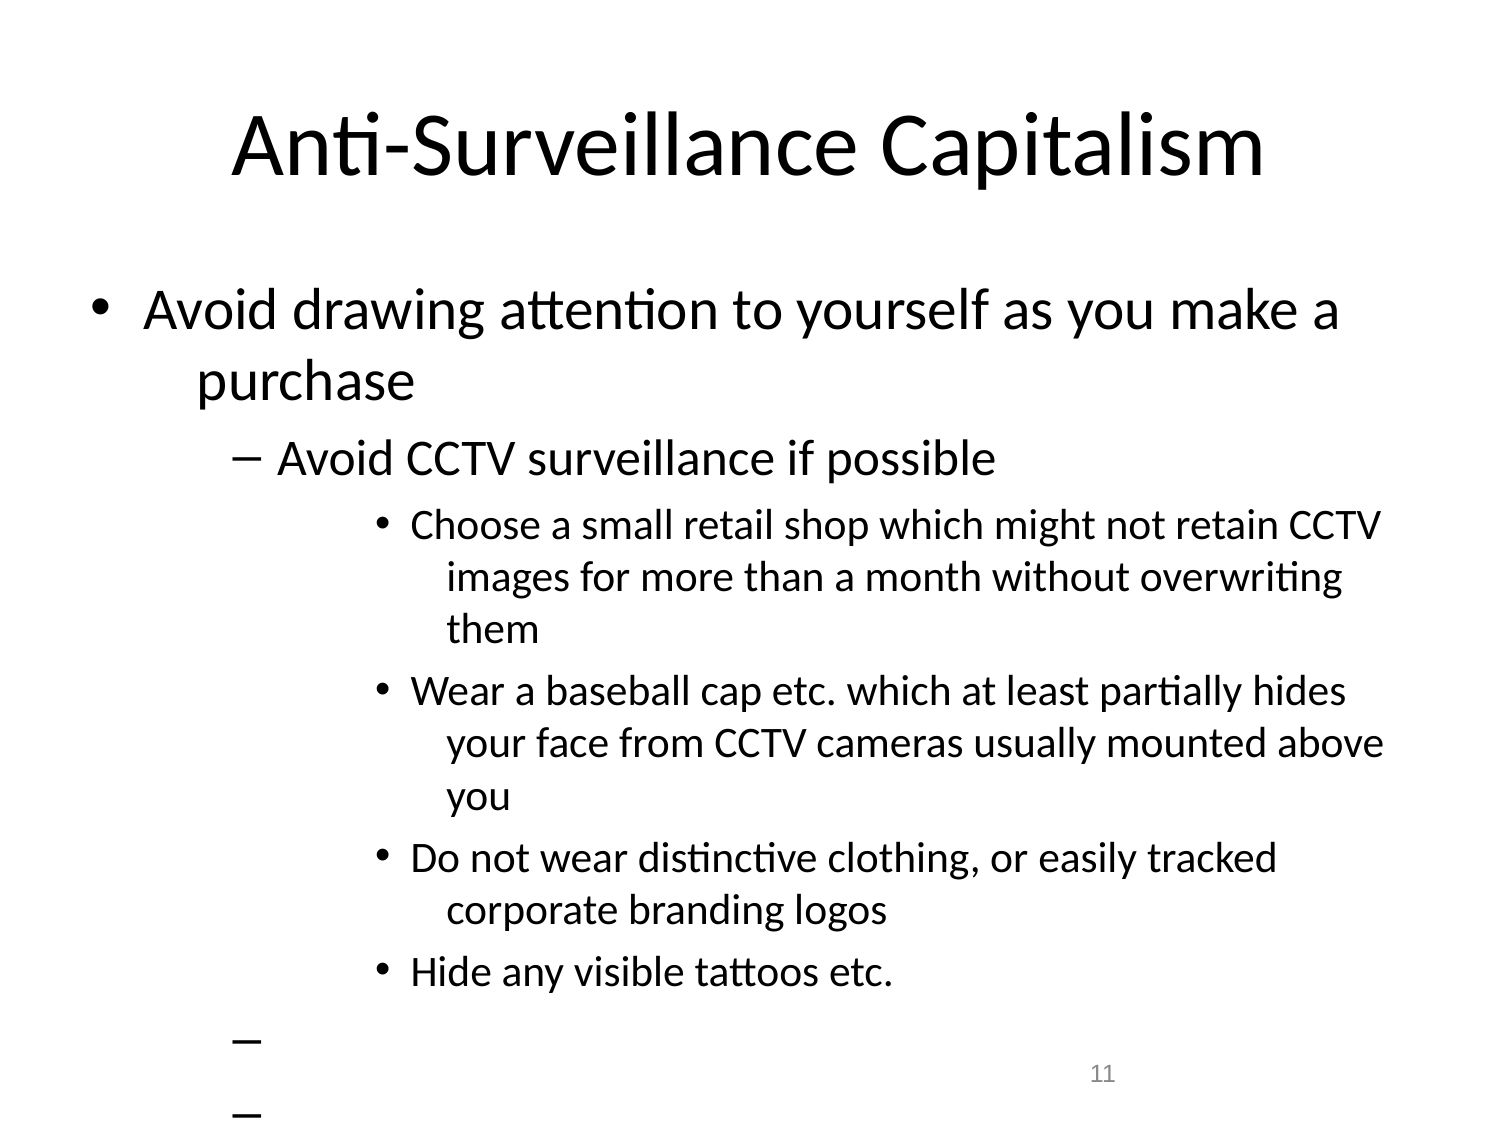

# Anti-Surveillance Capitalism
Avoid drawing attention to yourself as you make a purchase
Avoid CCTV surveillance if possible
Choose a small retail shop which might not retain CCTV images for more than a month without overwriting them
Wear a baseball cap etc. which at least partially hides your face from CCTV cameras usually mounted above you
Do not wear distinctive clothing, or easily tracked corporate branding logos
Hide any visible tattoos etc.
11